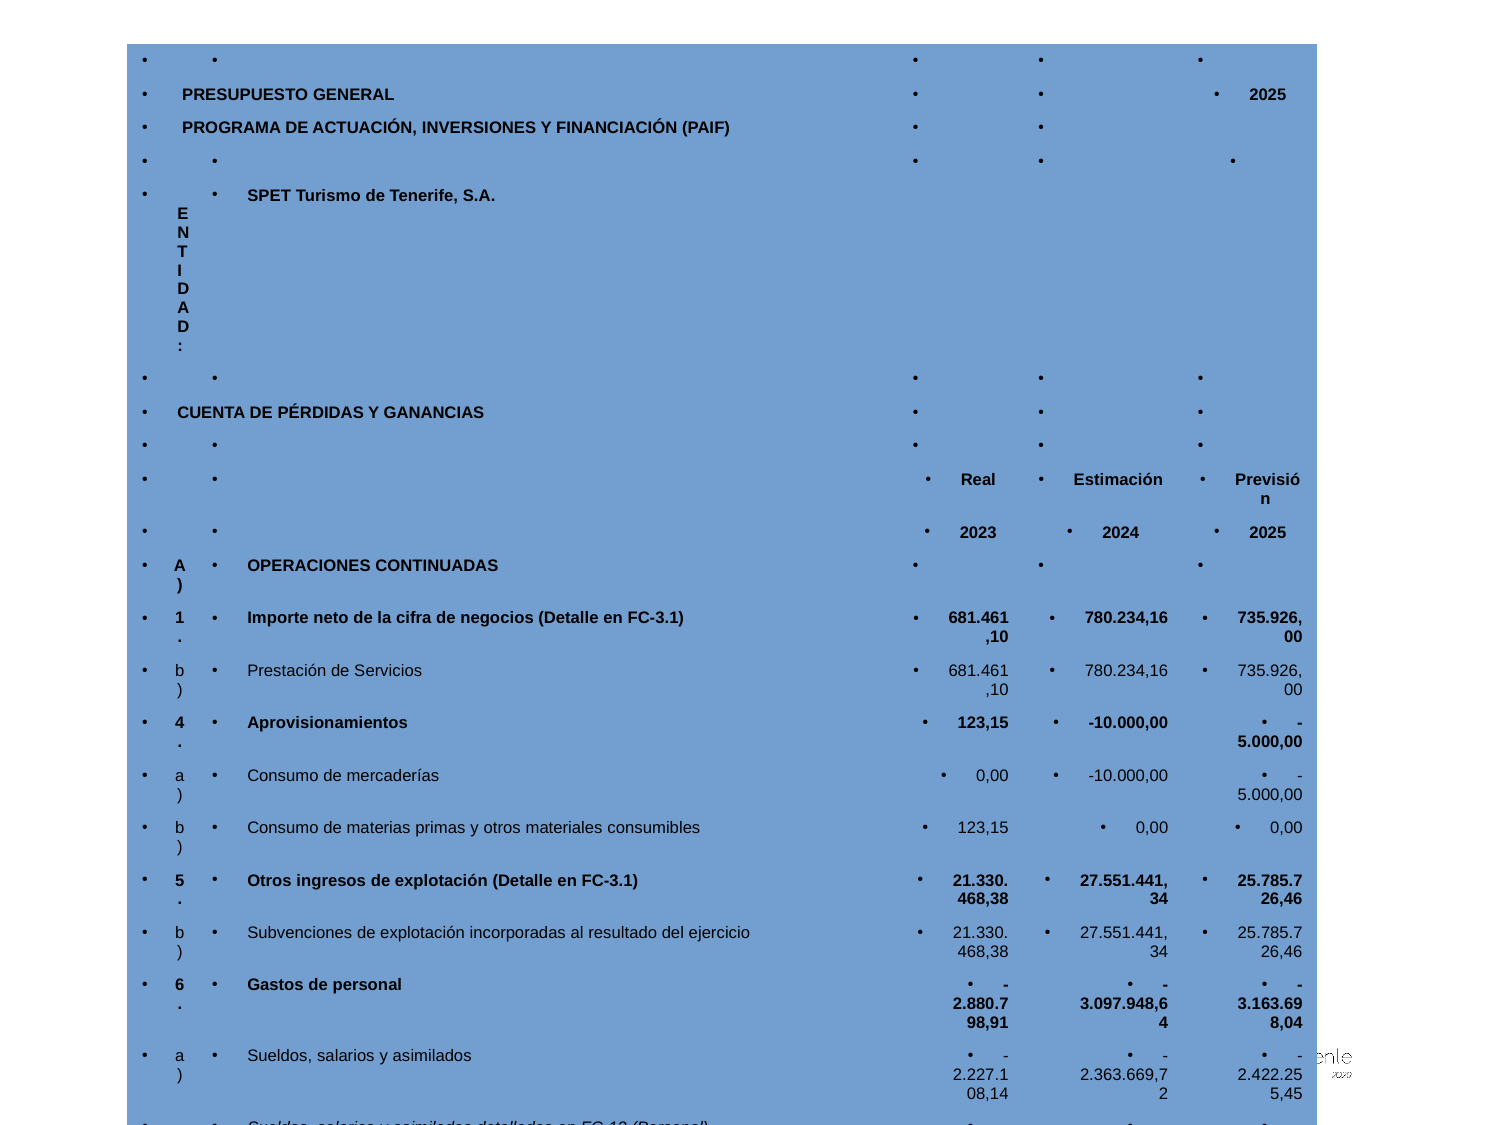

| | | | | |
| --- | --- | --- | --- | --- |
| PRESUPUESTO GENERAL | | | | 2025 |
| PROGRAMA DE ACTUACIÓN, INVERSIONES Y FINANCIACIÓN (PAIF) | | | | |
| | | | | |
| ENTIDAD: | SPET Turismo de Tenerife, S.A. | | | |
| | | | | |
| CUENTA DE PÉRDIDAS Y GANANCIAS | | | | |
| | | | | |
| | | Real | Estimación | Previsión |
| | | 2023 | 2024 | 2025 |
| A) | OPERACIONES CONTINUADAS | | | |
| 1. | Importe neto de la cifra de negocios (Detalle en FC-3.1) | 681.461,10 | 780.234,16 | 735.926,00 |
| b) | Prestación de Servicios | 681.461,10 | 780.234,16 | 735.926,00 |
| 4. | Aprovisionamientos | 123,15 | -10.000,00 | -5.000,00 |
| a) | Consumo de mercaderías | 0,00 | -10.000,00 | -5.000,00 |
| b) | Consumo de materias primas y otros materiales consumibles | 123,15 | 0,00 | 0,00 |
| 5. | Otros ingresos de explotación (Detalle en FC-3.1) | 21.330.468,38 | 27.551.441,34 | 25.785.726,46 |
| b) | Subvenciones de explotación incorporadas al resultado del ejercicio | 21.330.468,38 | 27.551.441,34 | 25.785.726,46 |
| 6. | Gastos de personal | -2.880.798,91 | -3.097.948,64 | -3.163.698,04 |
| a) | Sueldos, salarios y asimilados | -2.227.108,14 | -2.363.669,72 | -2.422.255,45 |
| | Sueldos, salarios y asimilados detallados en FC-13 (Personal) | -2.224.178,82 | -2.359.169,72 | -2.417.755,45 |
| | Sueldos, salarios y asimilados no incoporados en FC-13 (Personal) | -2.929,32 | -4.500,00 | -4.500,00 |
| b) | Cargas sociales | -653.690,77 | -734.278,92 | -741.442,59 |
| 7. | Otros gastos de explotación | -21.813.500,60 | -27.951.000,00 | -26.273.562,66 |
| a) | Servicios exteriores | -21.747.257,02 | -27.948.000,00 | -26.270.562,66 |
| b) | Tributos | -391,38 | -3.000,00 | -3.000,00 |
| c) | Pérdidas, deterioro y variación de provisiones por operaciones comerciales | -65.852,20 | 0,00 | 0,00 |
| 8. | Amortización del inmovilizado | -124.120,47 | -118.149,80 | -105.969,35 |
| a) | Amortización del inmovilizado intangible | -42.498,61 | -36.291,76 | -32.261,28 |
| b) | Amortización del inmovilizado material | -81.621,86 | -81.858,04 | -73.708,07 |
| 9. | Imputación de subvenciones de inmovilizado no financiero y otras | 5.824,53 | 5.824,51 | 5.824,51 |
| 13. | Otros resultados (Detalle en FC-3.1) | 1.823,61 | 0,00 | 0,00 |
| a) | Gastos excepcionales | -5.789,83 | 0,00 | 0,00 |
| b) | Ingresos excepcionales | 7.613,44 | 0,00 | 0,00 |
| A1) | RESULTADO DE EXPLOTACIÓN (1+2+3+4+5+6+7+8+9+10+11+12+13) | -2.798.719,21 | -2.839.598,43 | -3.020.753,08 |
| PRESUPUESTO GENERAL DEL CABILDO INSULAR DE TENERIFE PROGRAMA DE ACTUACIÓN, INVERSIONES Y FINANCIACIÓN | | | 2016 |
| --- | --- | --- | --- |
| SPET, TURISMO DE TENERIFE, S.A. | | | CPYG |
| ESTADO DE PREVISIÓN DE INGRESOS Y GASTOS - CUENTA DE PÉRDIDAS Y GANANCIAS | | | |
| | REAL 2014 | ESTIMACIÓN 2015 | PREVISIÓN 2016 |
| A) OPERACIONES CONTINUADAS | | | |
| 1. IMPORTE NETO DE LA CIFRA DE NEGOCIOS. | 1.253.777,01 | 2.079.397,30 | 1.528.419,30 |
| a) Ventas | 0,00 | 0,00 | 0,00 |
| a.1) Al sector público | 0,00 | 0,00 | 0,00 |
| b) Prestaciones de Servicios. | 1.253.777,01 | 2.079.397,30 | 1.528.419,30 |
| b.1) Al sector público | 371.892,05 | 1.187.998,59 | 533.000,00 |
| b.1.1.) A la Entidad Local o a sus unidades dependientes.(1) | 301.892,05 | 326.525,70 | 115.000,00 |
| b.1.2.) A otras Administraciones Públicas.(1) | 0,00 | 18.000,00 | 18.000,00 |
| b.1.3.) A empresas y Entes Públicos.(1) | 70.000,00 | 843.472,89 | 400.000,00 |
| b.2.) Al sector privado | 881.884,96 | 891.398,71 | 995.419,30 |
| 2. VARIACIÓN DE EXISTENCIAS DE PRODUCTOS TERMINADOS Y EN CURSO DE FABRICACIÓN | 0,00 | 0,00 | 0,00 |
| 4. APROVISIONAMIENTOS. | -35.147,78 | 0,00 | 0,00 |
| b) Consumo de materias primas y otras materias consumibles. | -35.147,78 | 0,00 | 0,00 |
| 5. OTROS INGRESOS DE EXPLOTACIÓN. | 6.672.670,00 | 9.681.603,81 | 10.484.852,78 |
| b) Subvenciones de explotación incorporadas al resultado del ejercicio. | 6.672.670,00 | 9.681.603,81 | 10.484.852,78 |
| b.3. ) Corporaciones Locales | 399.351,00 | 397.851,00 | 397.851,00 |
| b.4. ) Cabildo Insular de Tenerife. | 6.226.956,64 | 9.069.735,78 | 10.087.001,78 |
| b.5. ) Otros Entes. | 46.362,36 | 214.017,03 | |
| 6. GASTOS DE PERSONAL. | -1.903.669,73 | -1.929.313,09 | -1.970.039,24 |
| a) Sueldos, Salarios y Asimilados. (sin indem) | -1.475.676,77 | -1.490.287,94 | -1.510.569,56 |
| b) Indemnizaciones | -1.662,25 | 0,00 | 0,00 |
| c) Seguridad Social a cargo de la empresa | -426.330,71 | -439.025,15 | -459.469,68 |
| 7. OTROS GASTOS DE EXPLOTACIÓN. | -8.298.717,16 | -11.638.661,74 | -11.861.299,72 |
| a) Servicios Exteriores | -8.205.757,94 | -11.633.261,74 | -11.855.299,72 |
| b) Tributos | -12.714,49 | -5.400,00 | -6.000,00 |
| c) Pérdidas, deterioro y variación de provisiones por operac. Comerciales. | -80.244,73 | | |
| 8. AMORTIZACIÓN DEL INMOVILIZADO. | -104.549,75 | -106.186,93 | -90.969,62 |
| a) Amortización del inmovilizado intangible | -39.081,21 | -39.721,02 | -29.484,23 |
| b) Amortización del inmovilizado material | -65.468,54 | -66.465,91 | -61.485,39 |
| 9. IMPUTACIÓN DE SUBVENCIONES DE INMOVILIZADO NO FINANCIERO Y OTRAS. (2) | 5.826,05 | 5.826,05 | 5.840,49 |